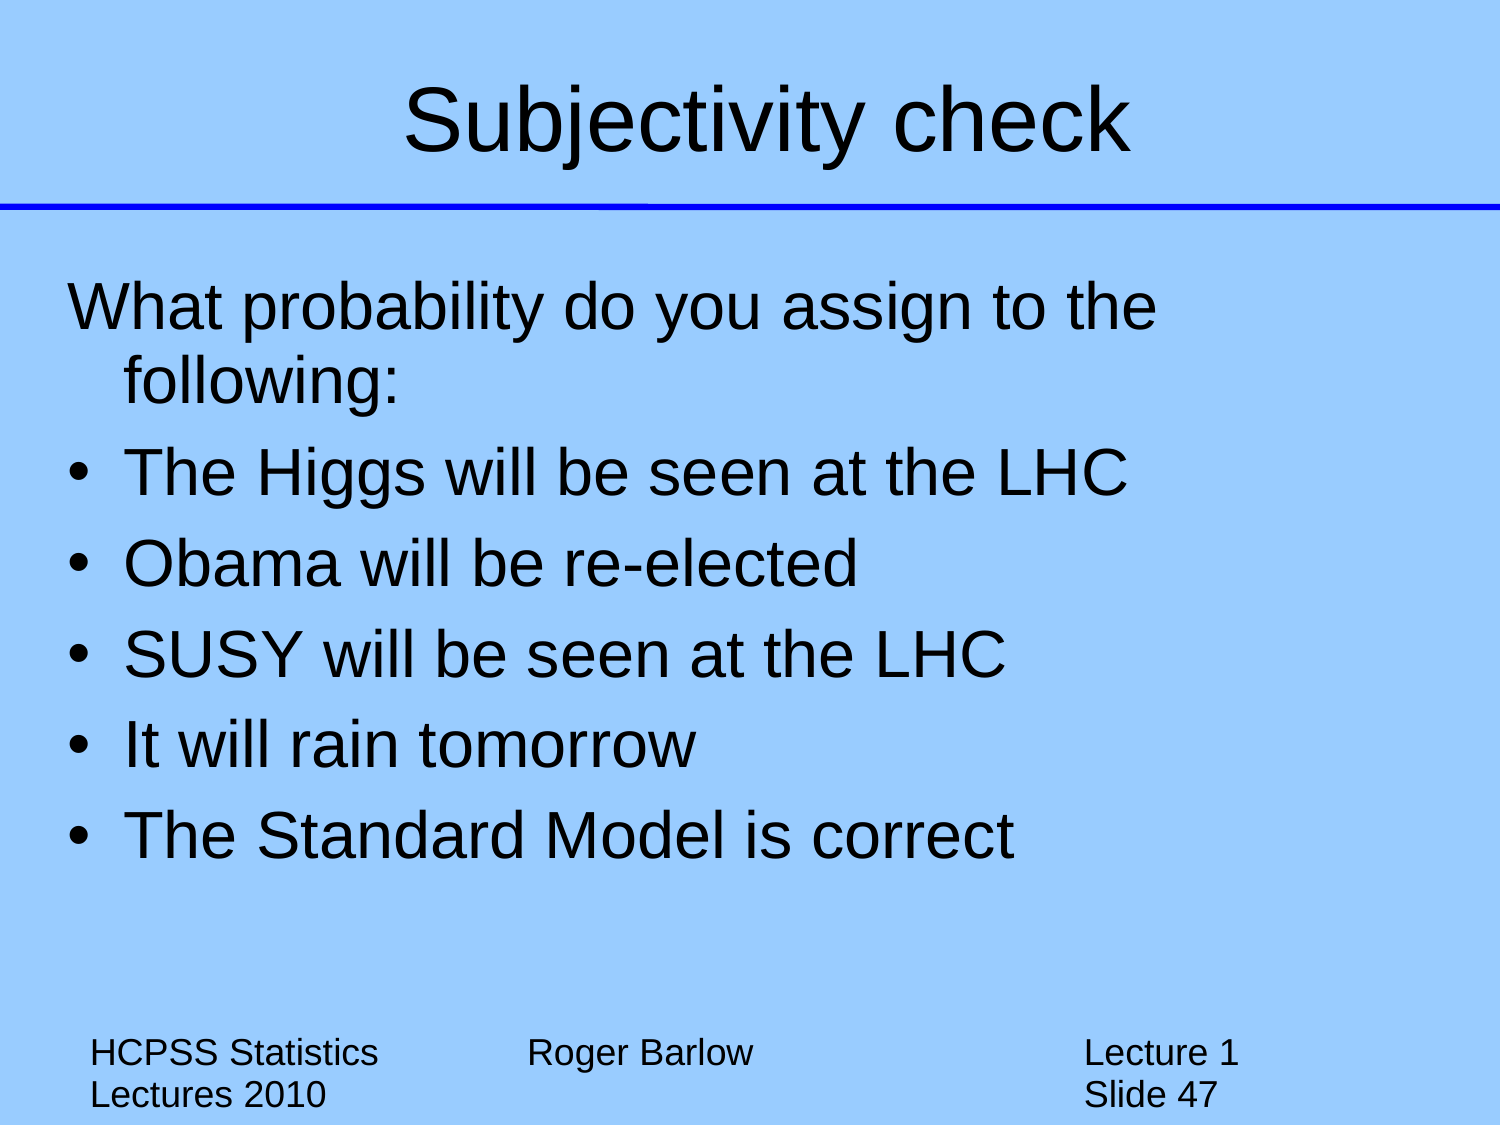

# Subjectivity check
What probability do you assign to the following:
The Higgs will be seen at the LHC
Obama will be re-elected
SUSY will be seen at the LHC
It will rain tomorrow
The Standard Model is correct
47